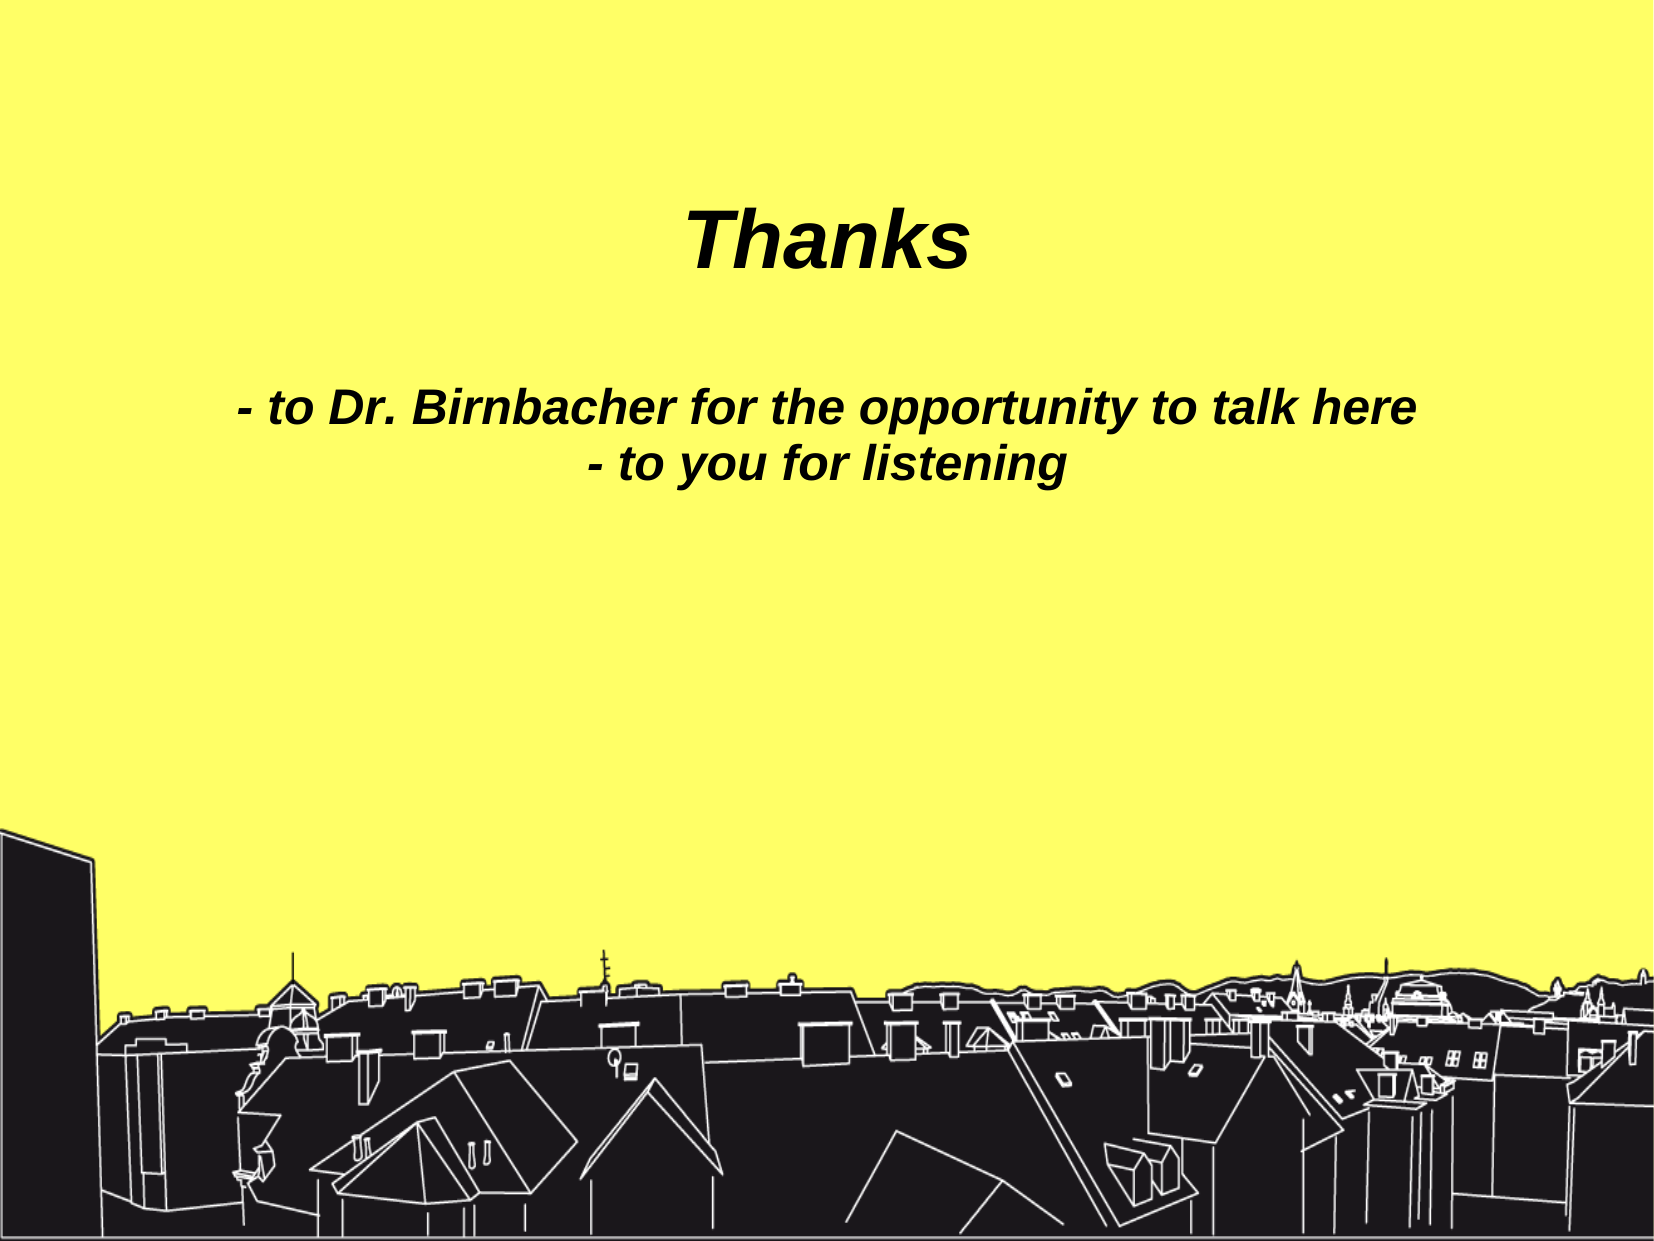

# Thanks - to Dr. Birnbacher for the opportunity to talk here - to you for listening